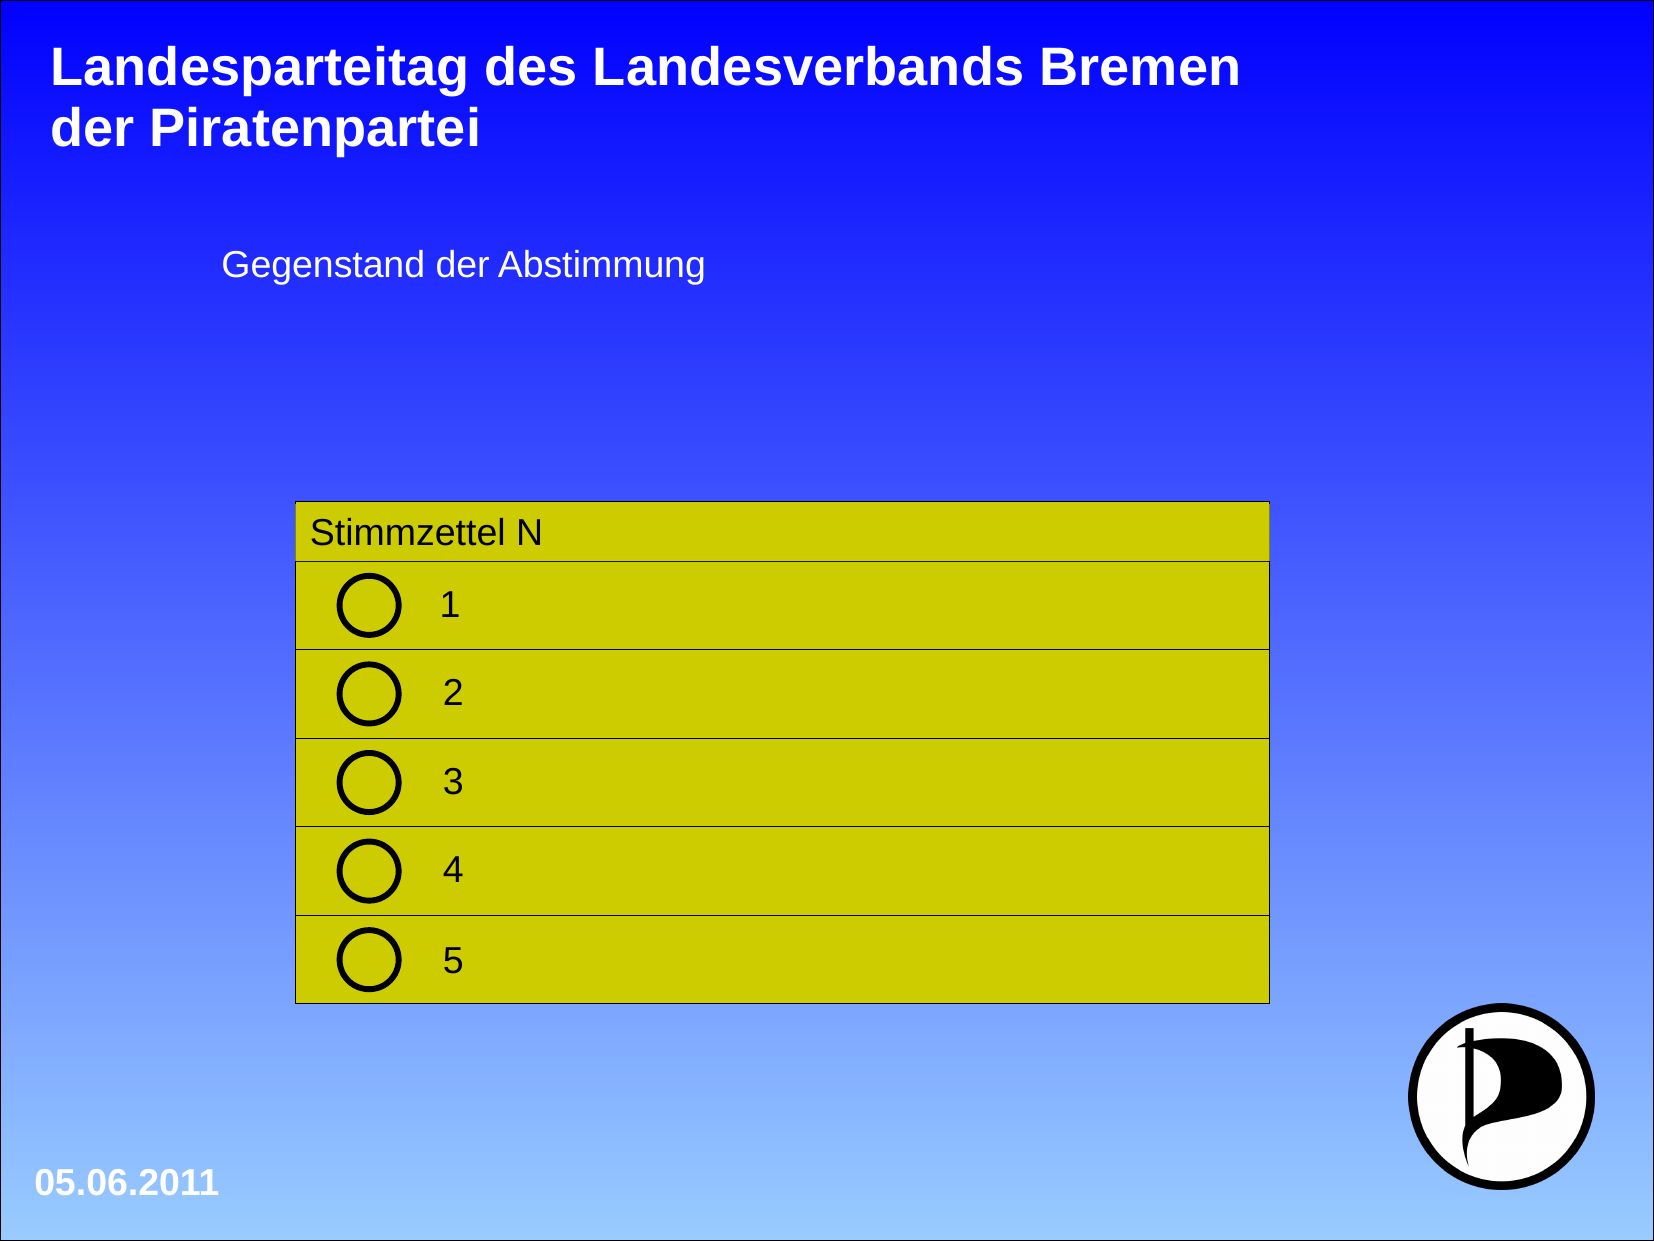

Gegenstand der Abstimmung
Stimmzettel N
1
2
3
4
5